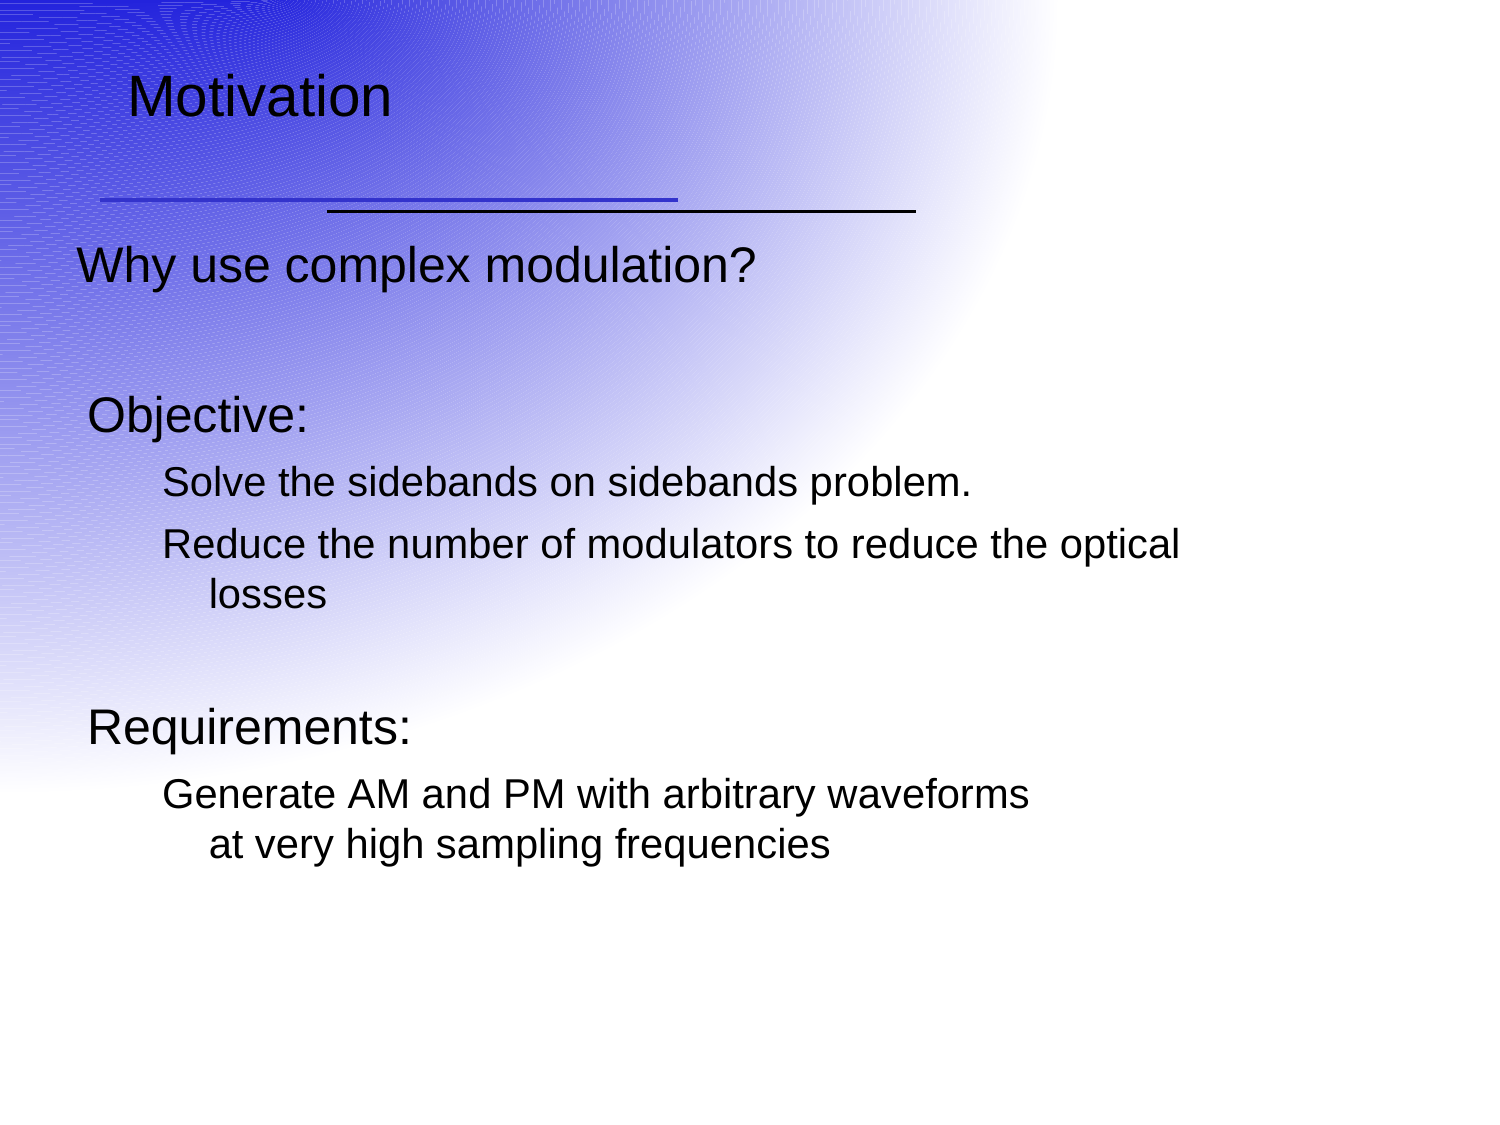

# Motivation
Why use complex modulation?
Objective:
Solve the sidebands on sidebands problem.
Reduce the number of modulators to reduce the optical
losses
Requirements:
Generate AM and PM with arbitrary waveforms
at very high sampling frequencies